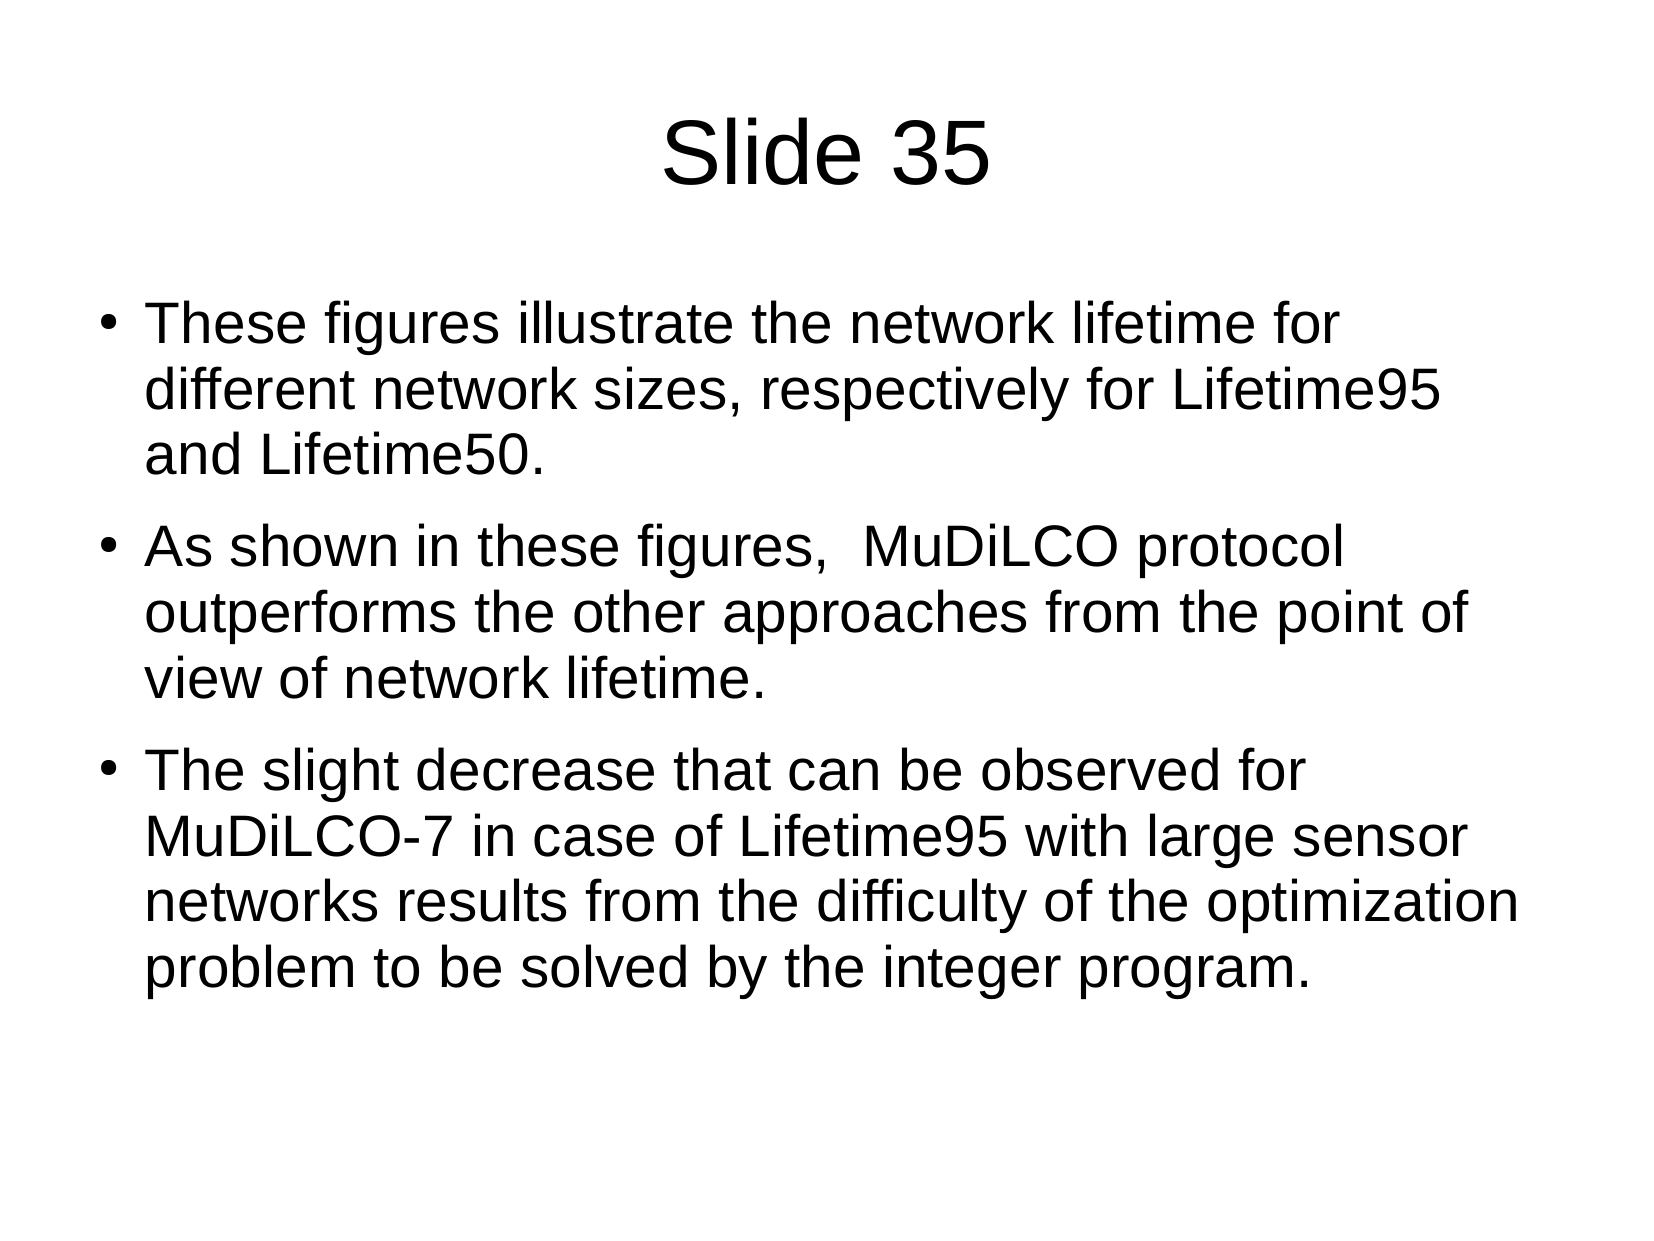

# Slide 35
These figures illustrate the network lifetime for different network sizes, respectively for Lifetime95 and Lifetime50.
As shown in these figures, MuDiLCO protocol outperforms the other approaches from the point of view of network lifetime.
The slight decrease that can be observed for MuDiLCO-7 in case of Lifetime95 with large sensor networks results from the difficulty of the optimization problem to be solved by the integer program.